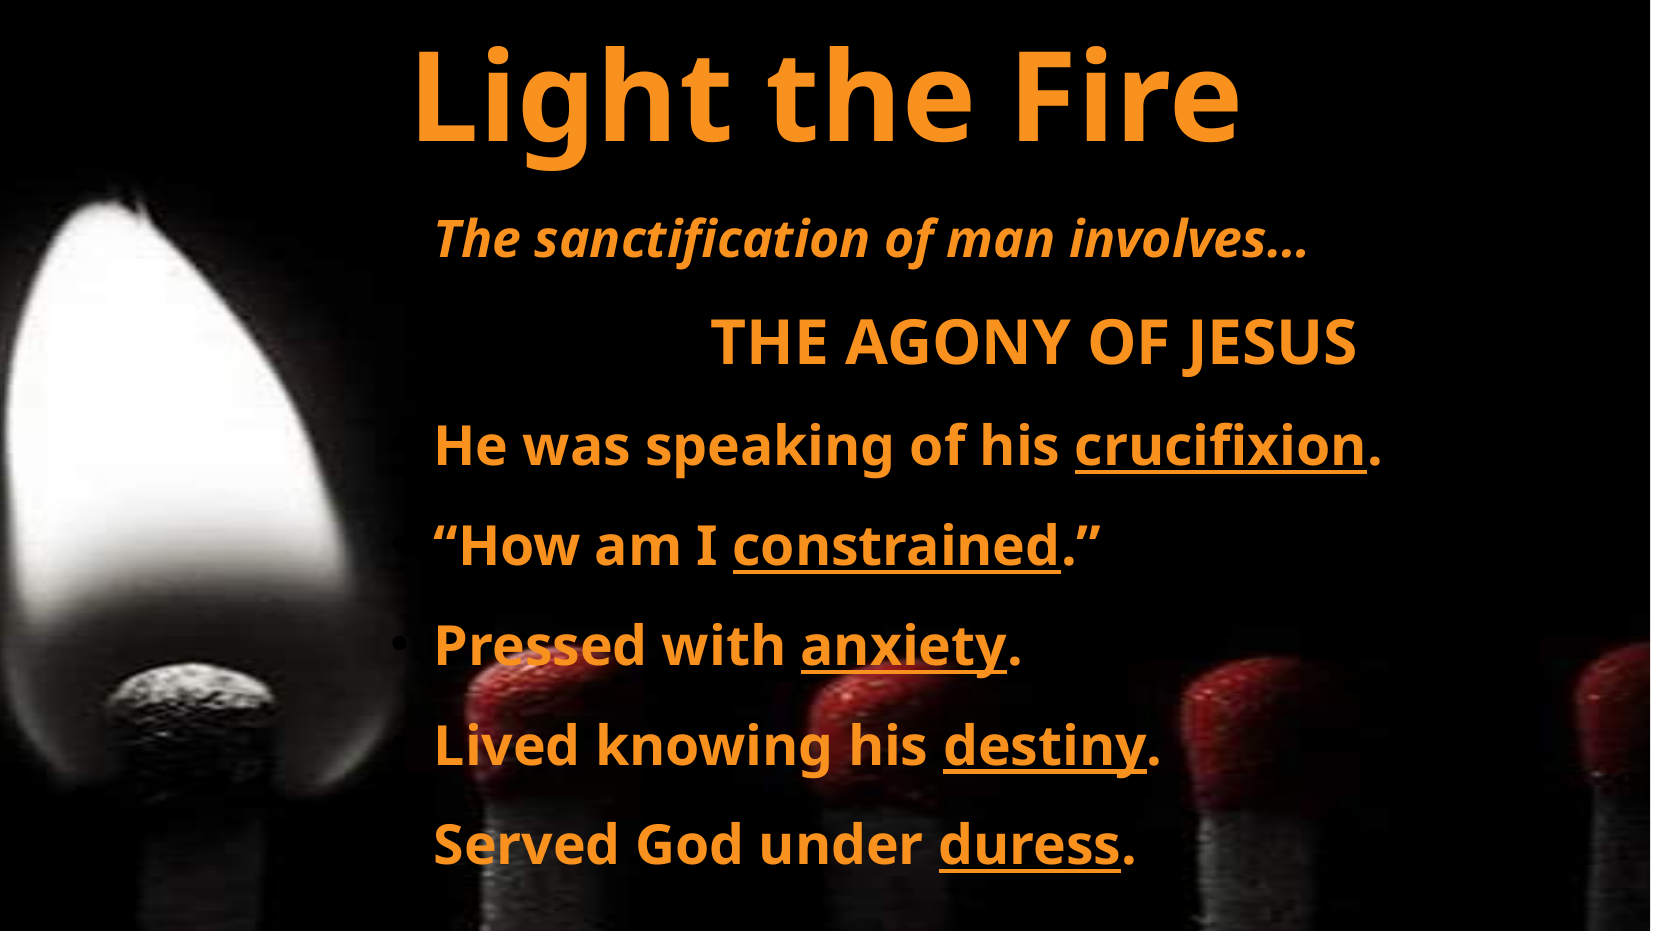

# Light the Fire
The sanctification of man involves…
THE AGONY OF JESUS
He was speaking of his crucifixion.
“How am I constrained.”
Pressed with anxiety.
Lived knowing his destiny.
Served God under duress.